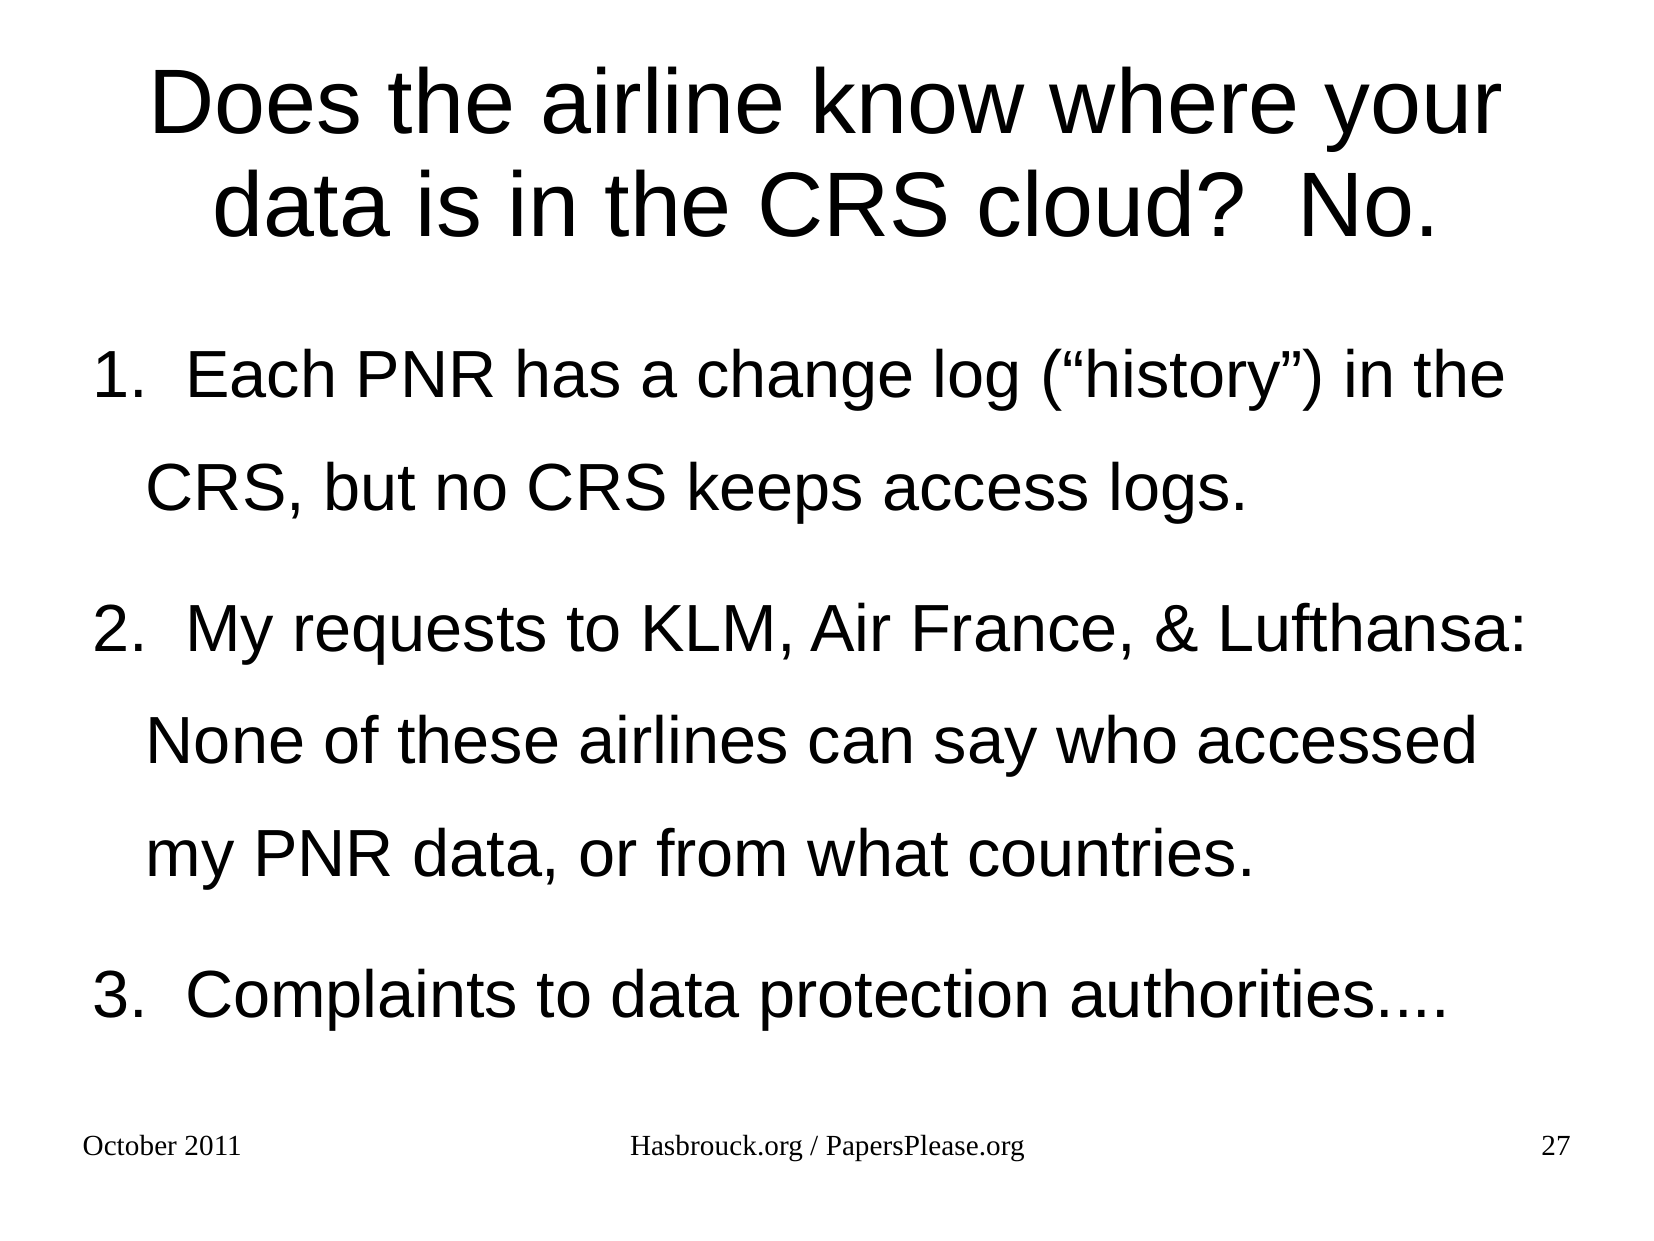

# Does the airline know where your data is in the CRS cloud? No.
 Each PNR has a change log (“history”) in the CRS, but no CRS keeps access logs.
 My requests to KLM, Air France, & Lufthansa: None of these airlines can say who accessed my PNR data, or from what countries.
 Complaints to data protection authorities....
October 2011
Hasbrouck.org / PapersPlease.org
27